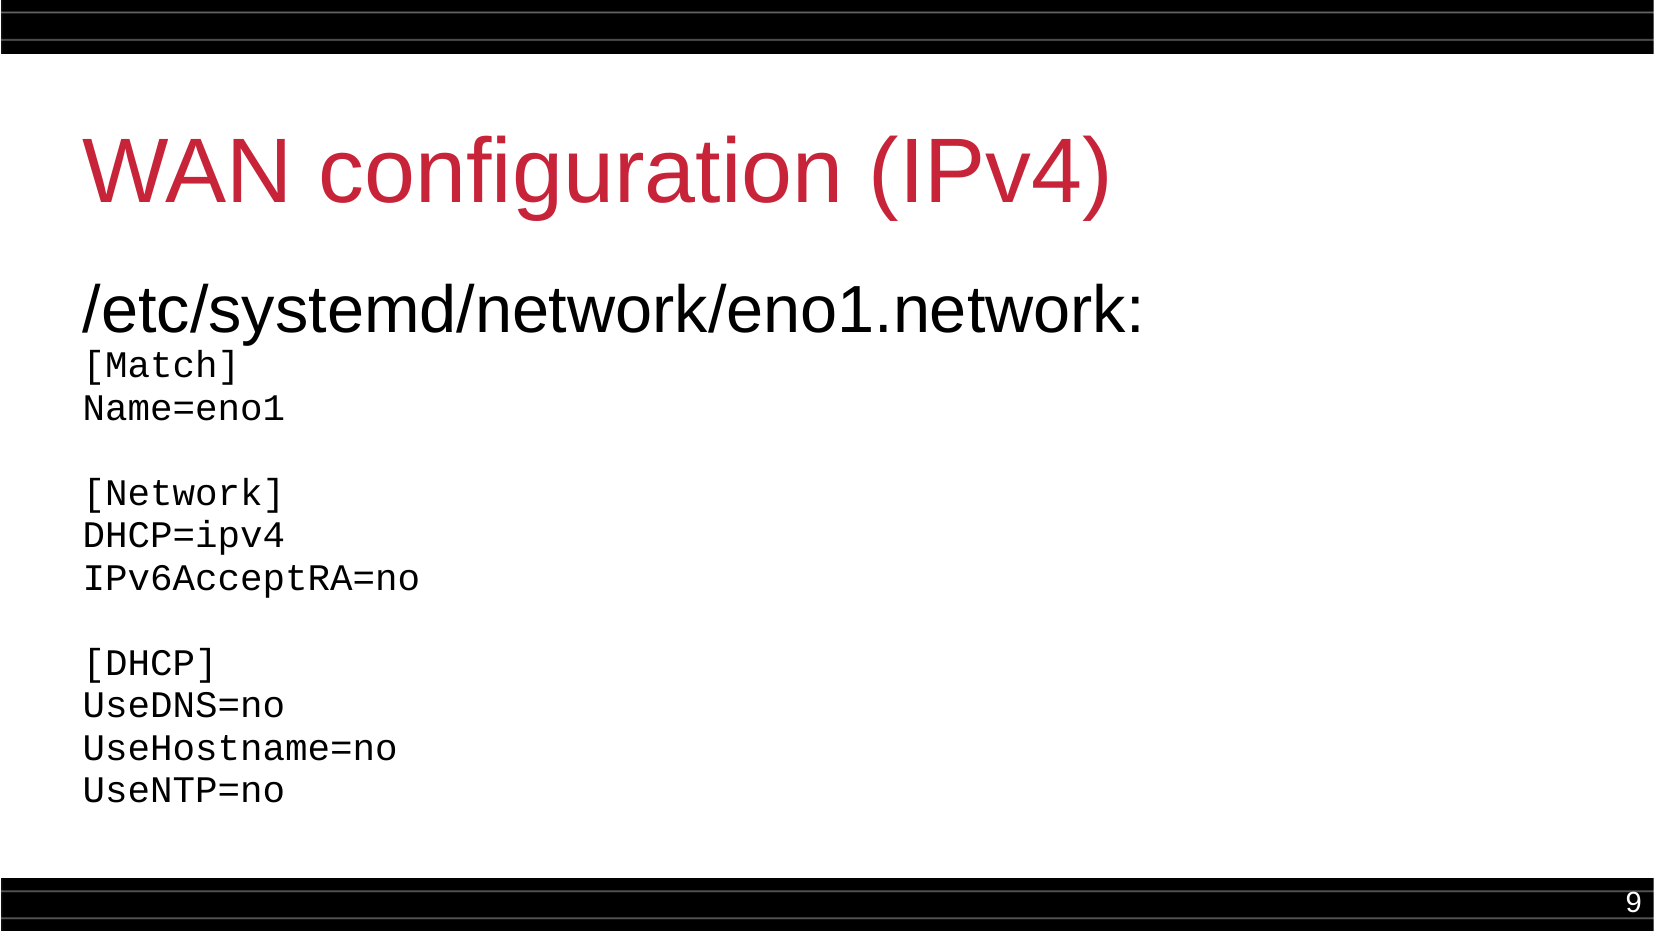

# WAN configuration (IPv4)
/etc/systemd/network/eno1.network:
[Match]
Name=eno1
[Network]
DHCP=ipv4
IPv6AcceptRA=no
[DHCP]
UseDNS=no
UseHostname=no
UseNTP=no